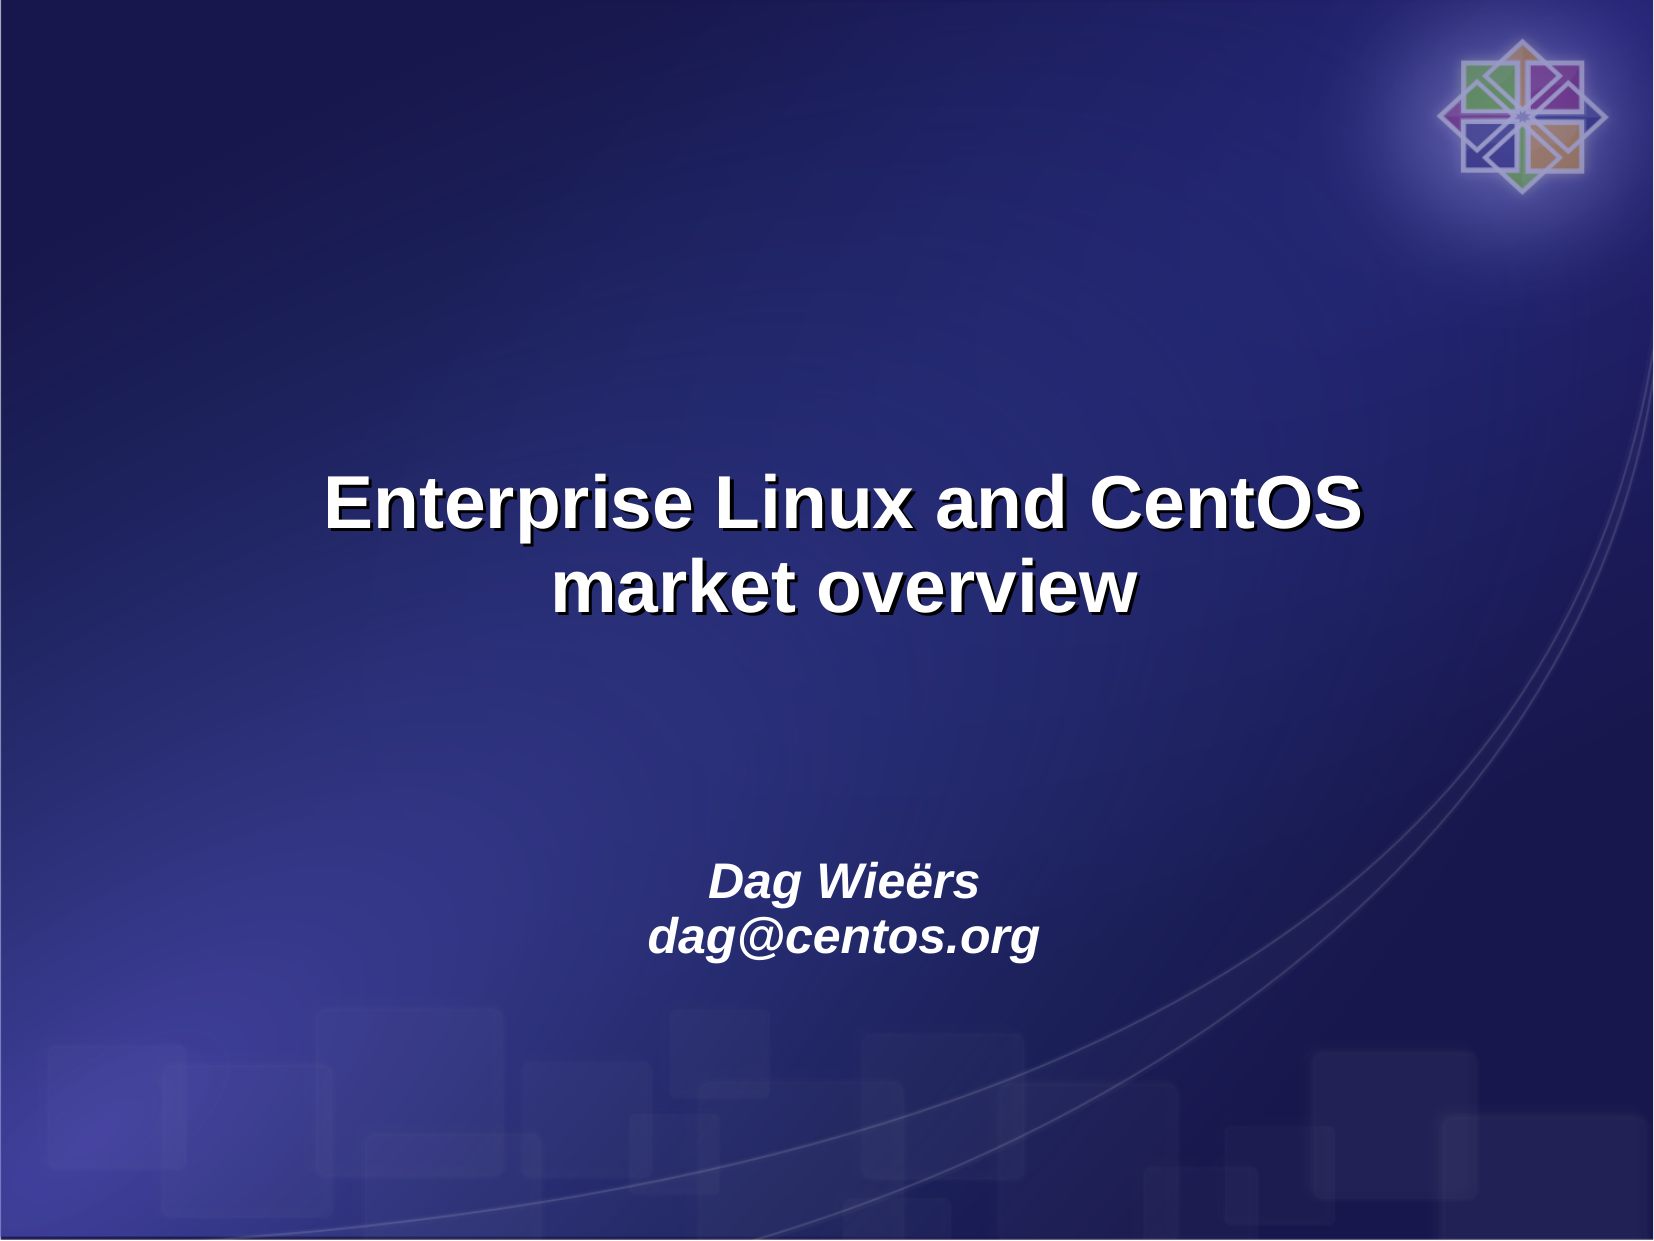

#
Enterprise Linux and CentOS
market overview
Dag Wieërs
dag@centos.org